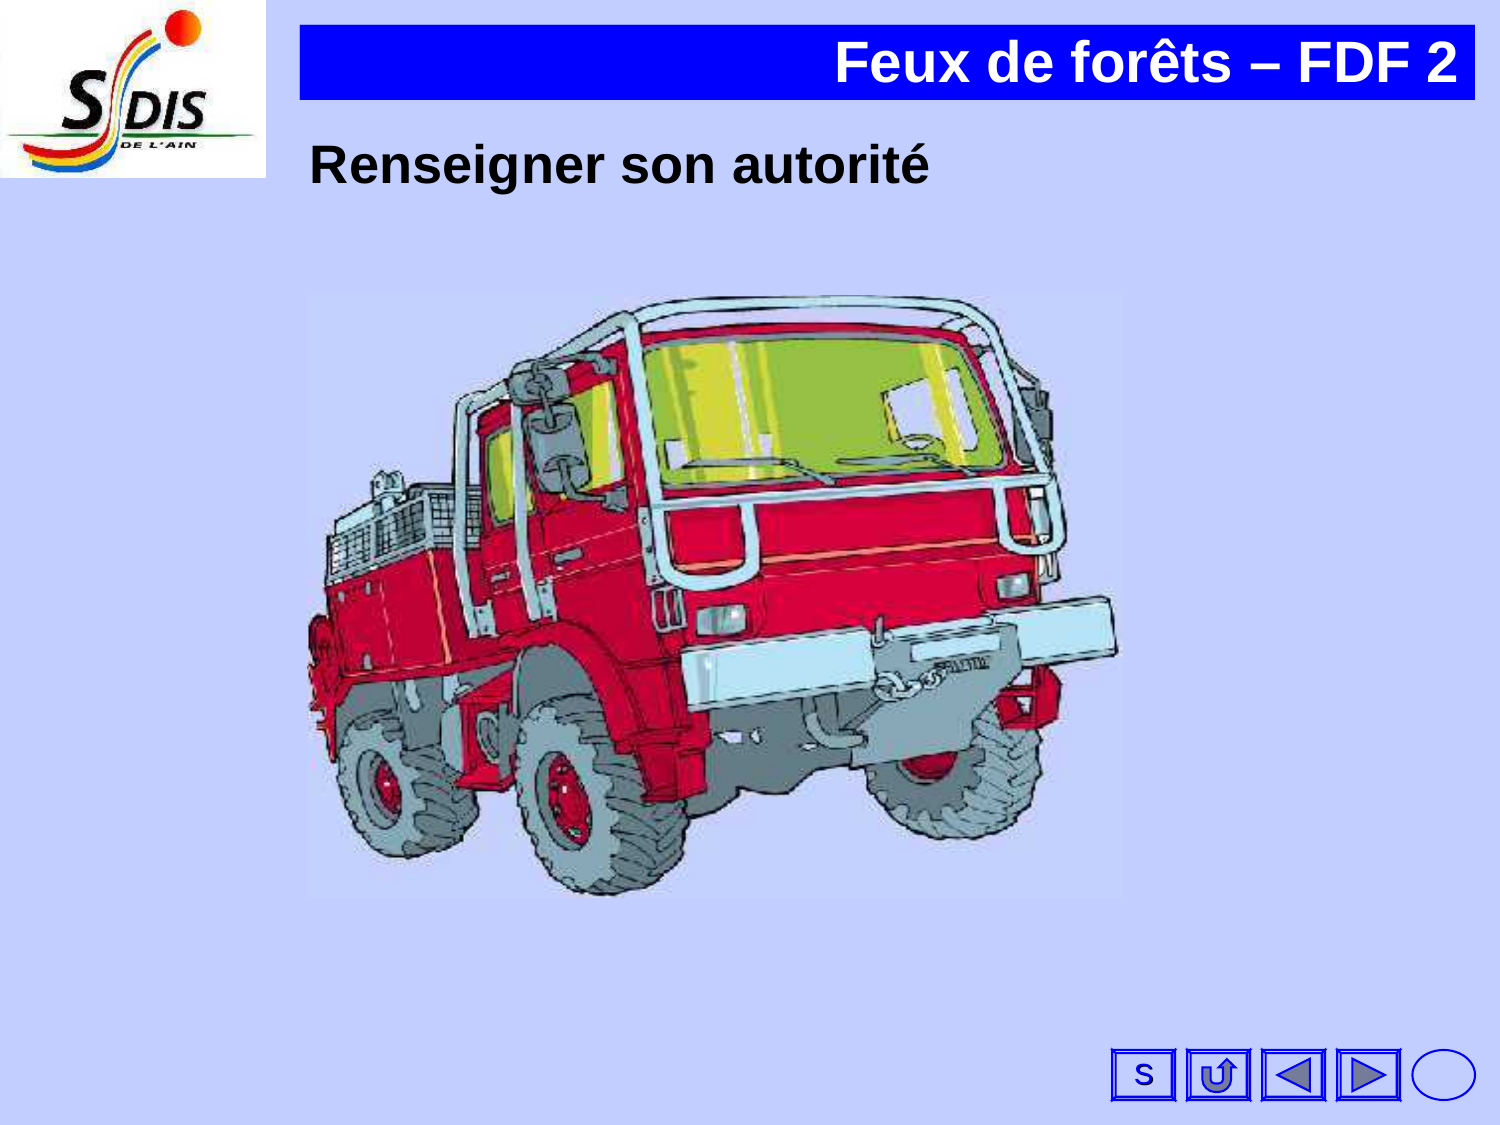

Feux de forêts – FDF 2
Renseigner son autorité